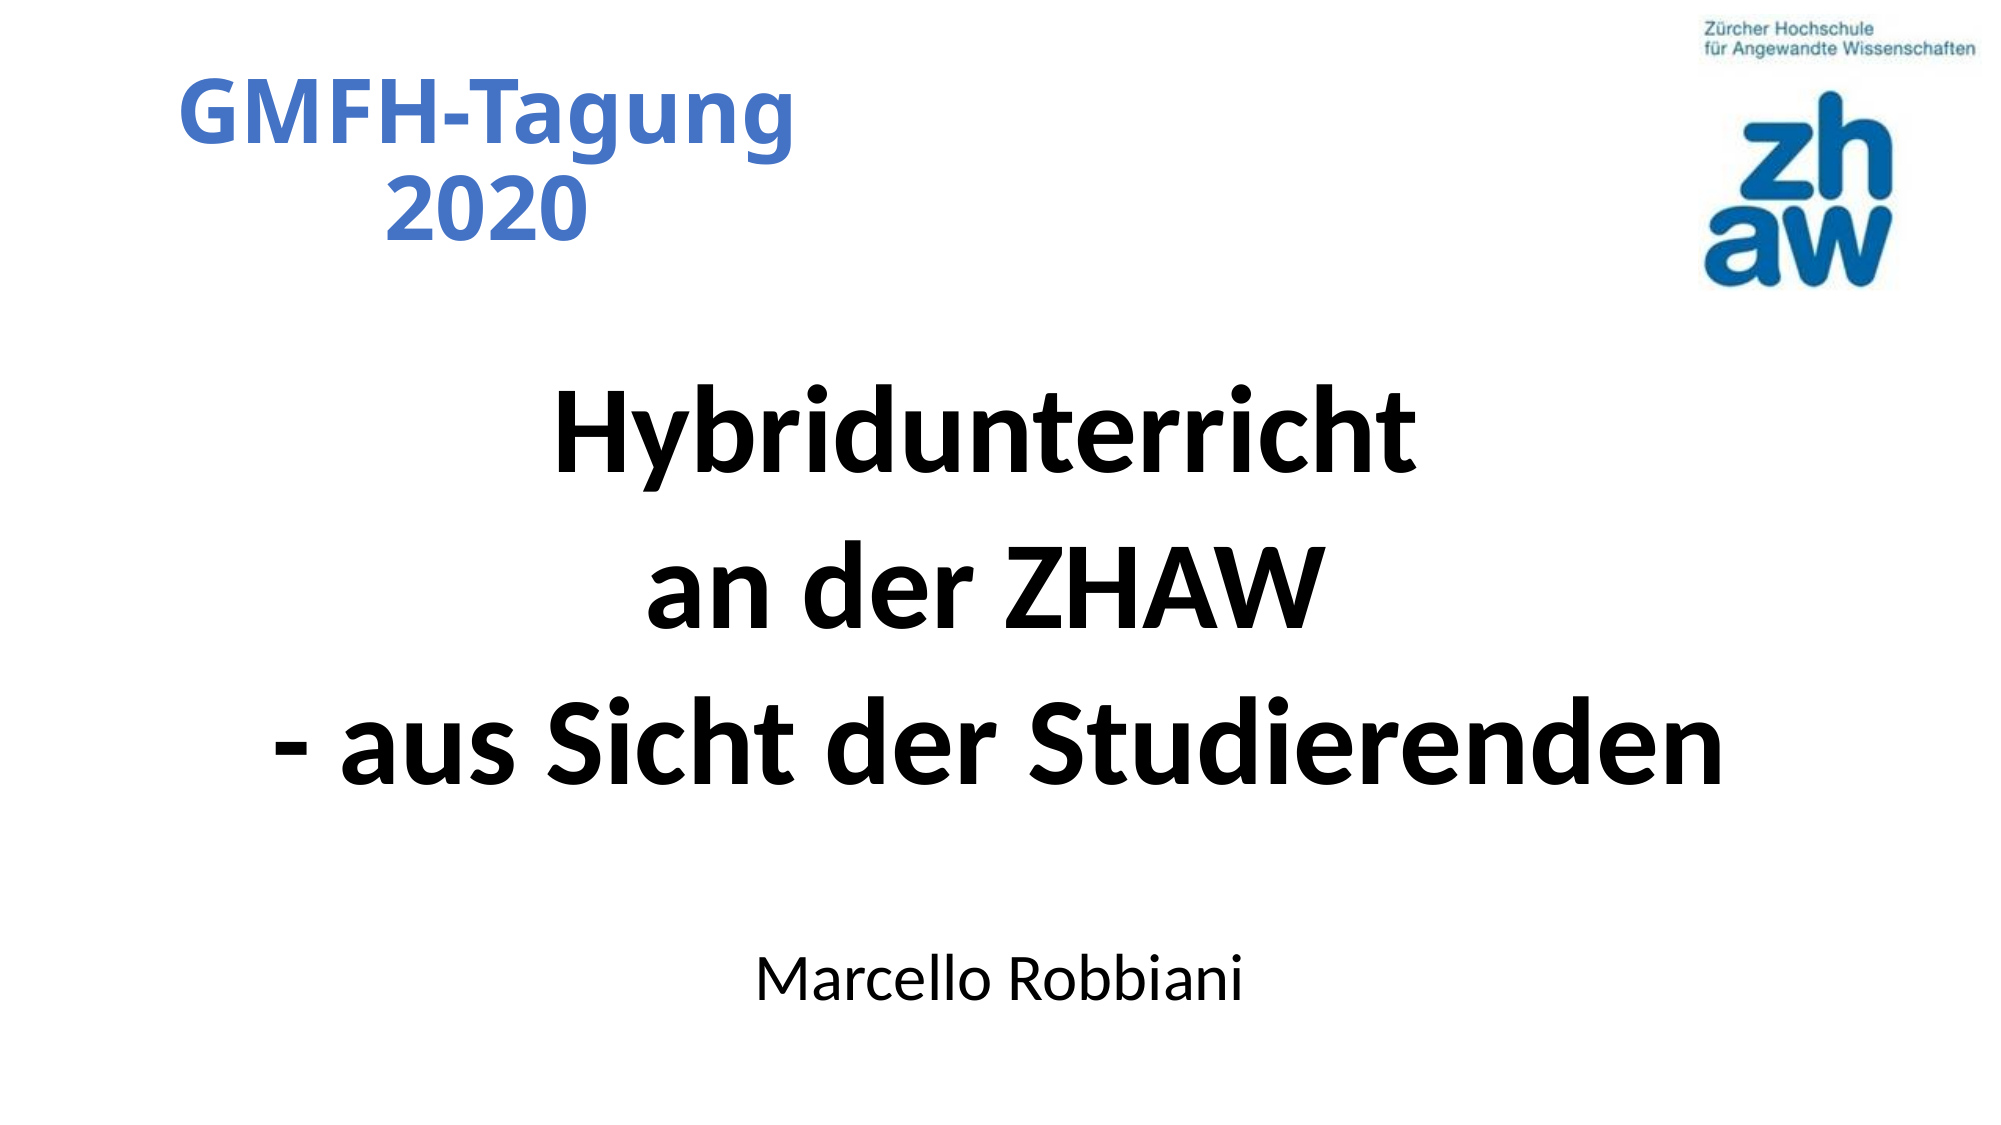

# GMFH-Tagung 2020
Hybridunterricht
an der ZHAW
- aus Sicht der Studierenden
Marcello Robbiani